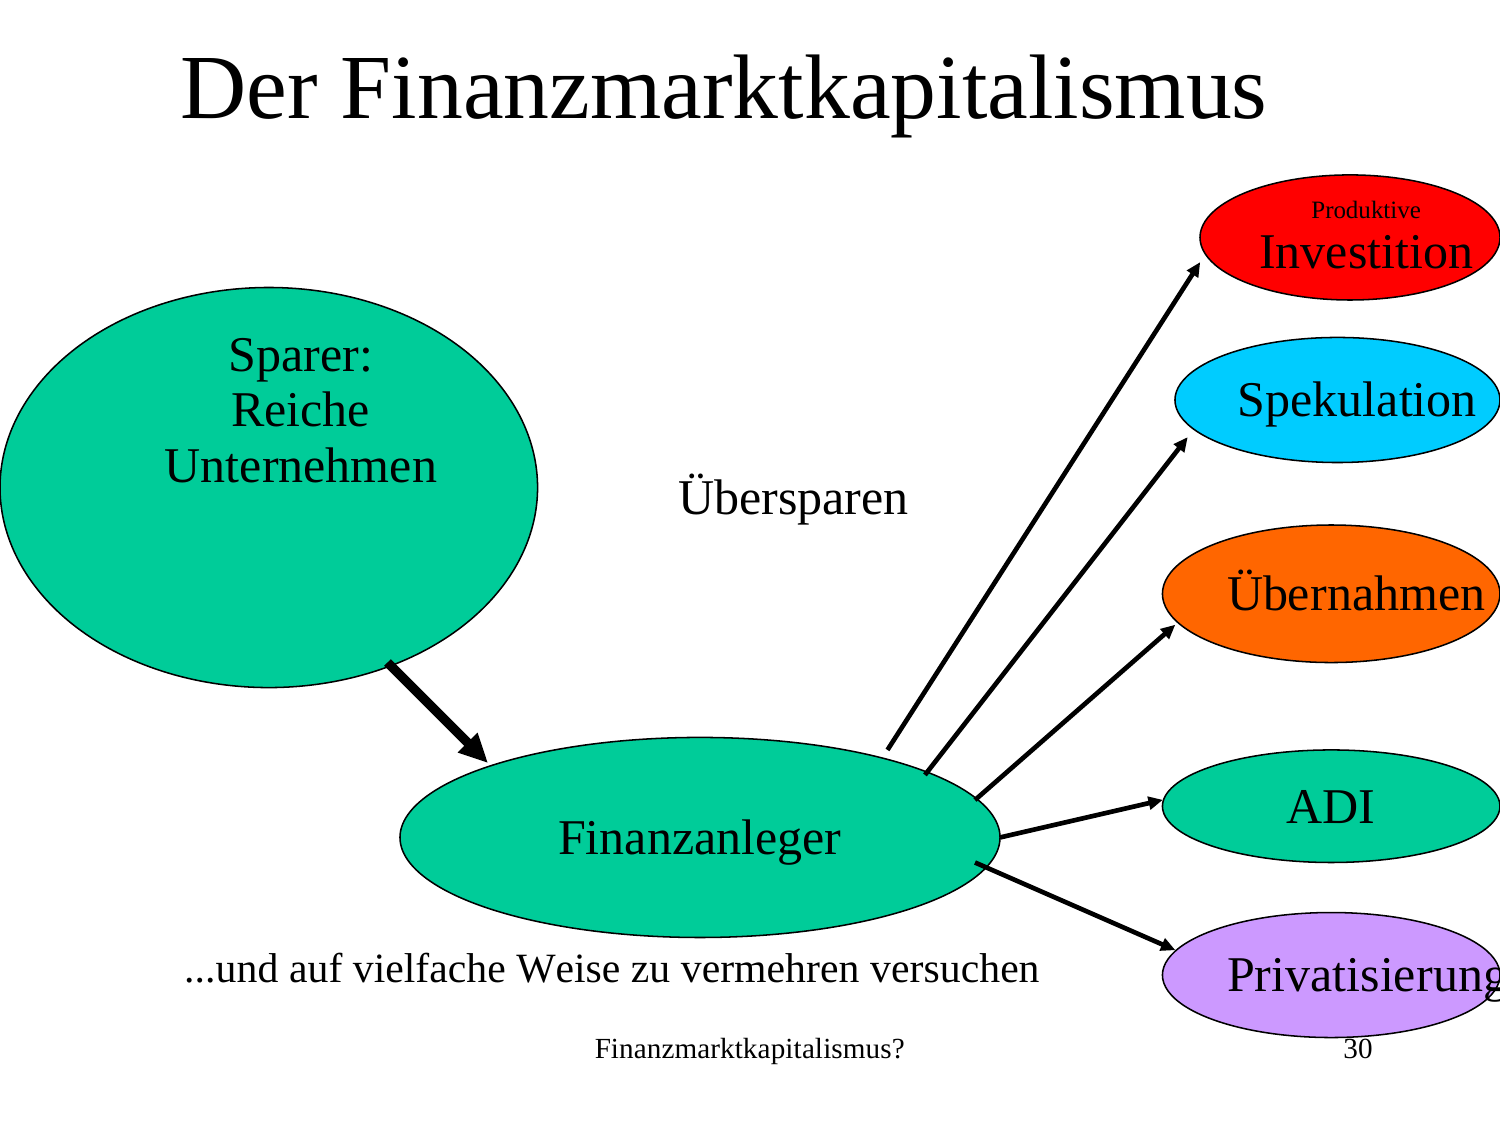

Der Finanzmarktkapitalismus
Produktive
Investition
Sparer:
Reiche
Unternehmen
Spekulation
Übersparen
Übernahmen
Finanzanleger
ADI
Privatisierung
...und auf vielfache Weise zu vermehren versuchen
Finanzmarktkapitalismus?
30